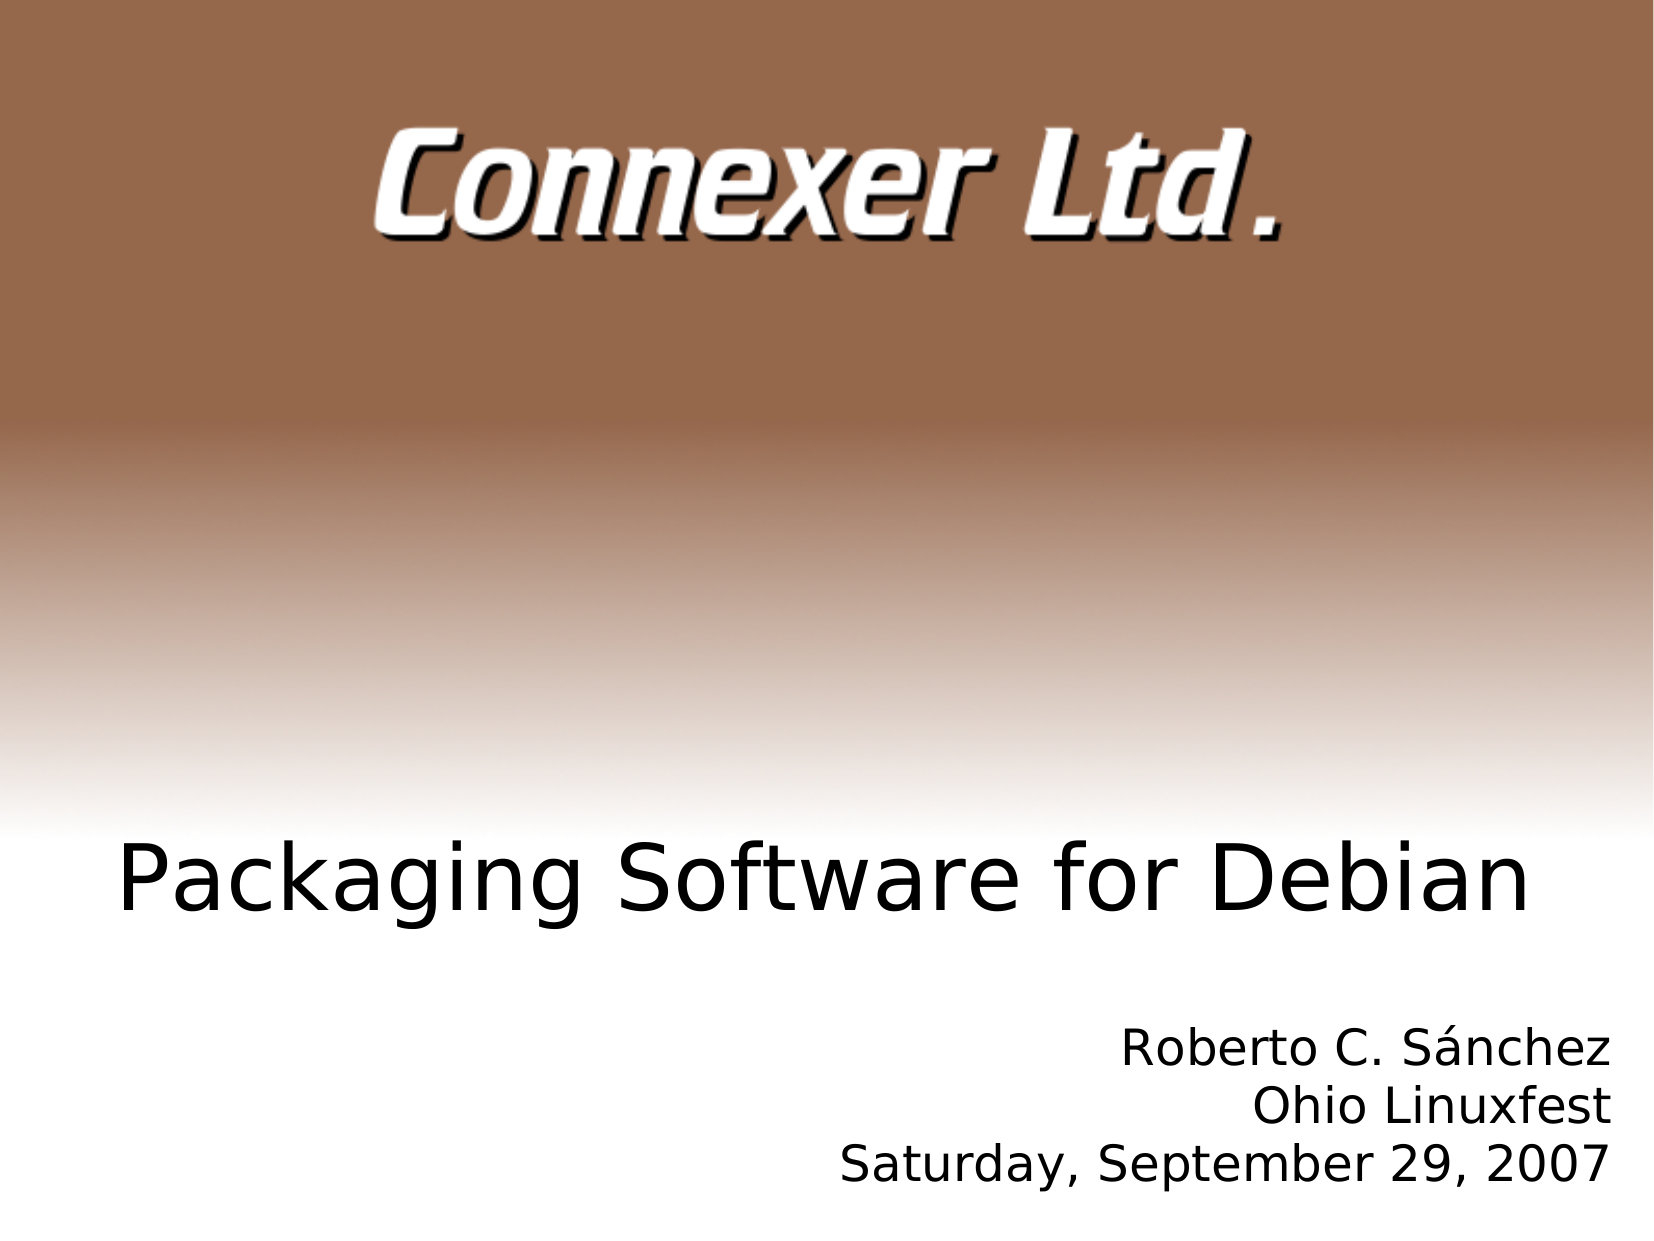

# Packaging Software for Debian
Roberto C. Sánchez
Ohio Linuxfest
Saturday, September 29, 2007